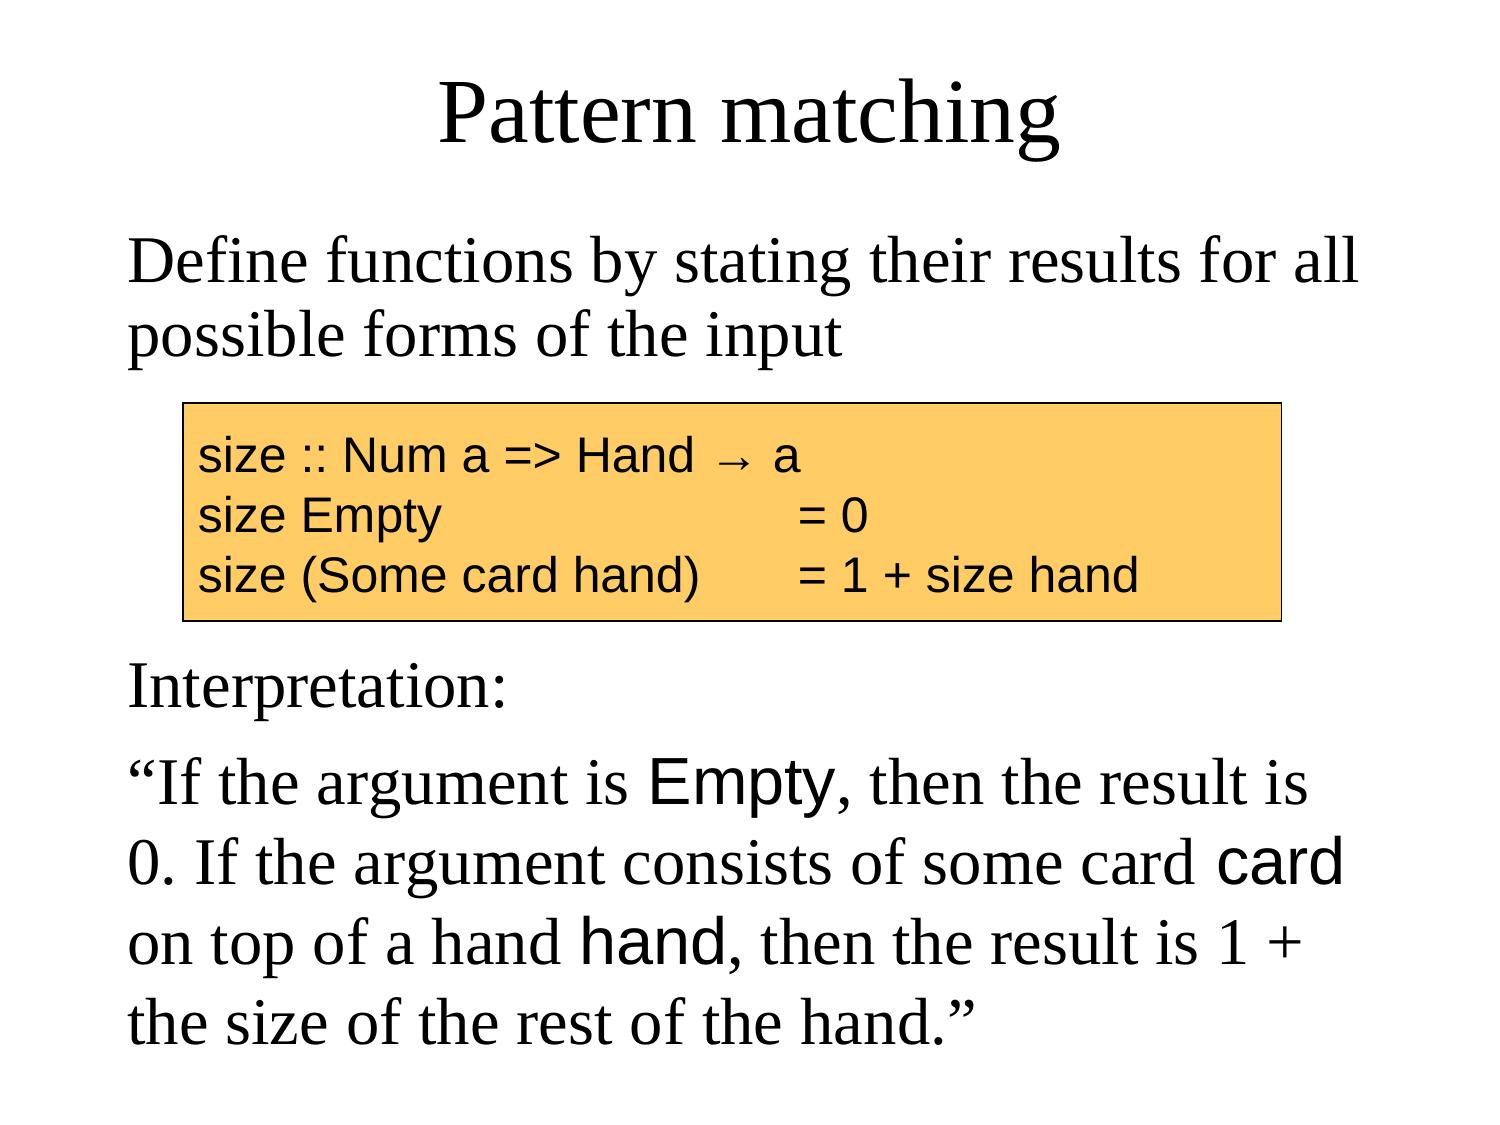

# Pattern matching
Define functions by stating their results for all possible forms of the input
size :: Num a => Hand → a
size Empty			= 0
size (Some card hand)	= 1 + size hand
Interpretation:
“If the argument is Empty, then the result is 0. If the argument consists of some card card on top of a hand hand, then the result is 1 + the size of the rest of the hand.”